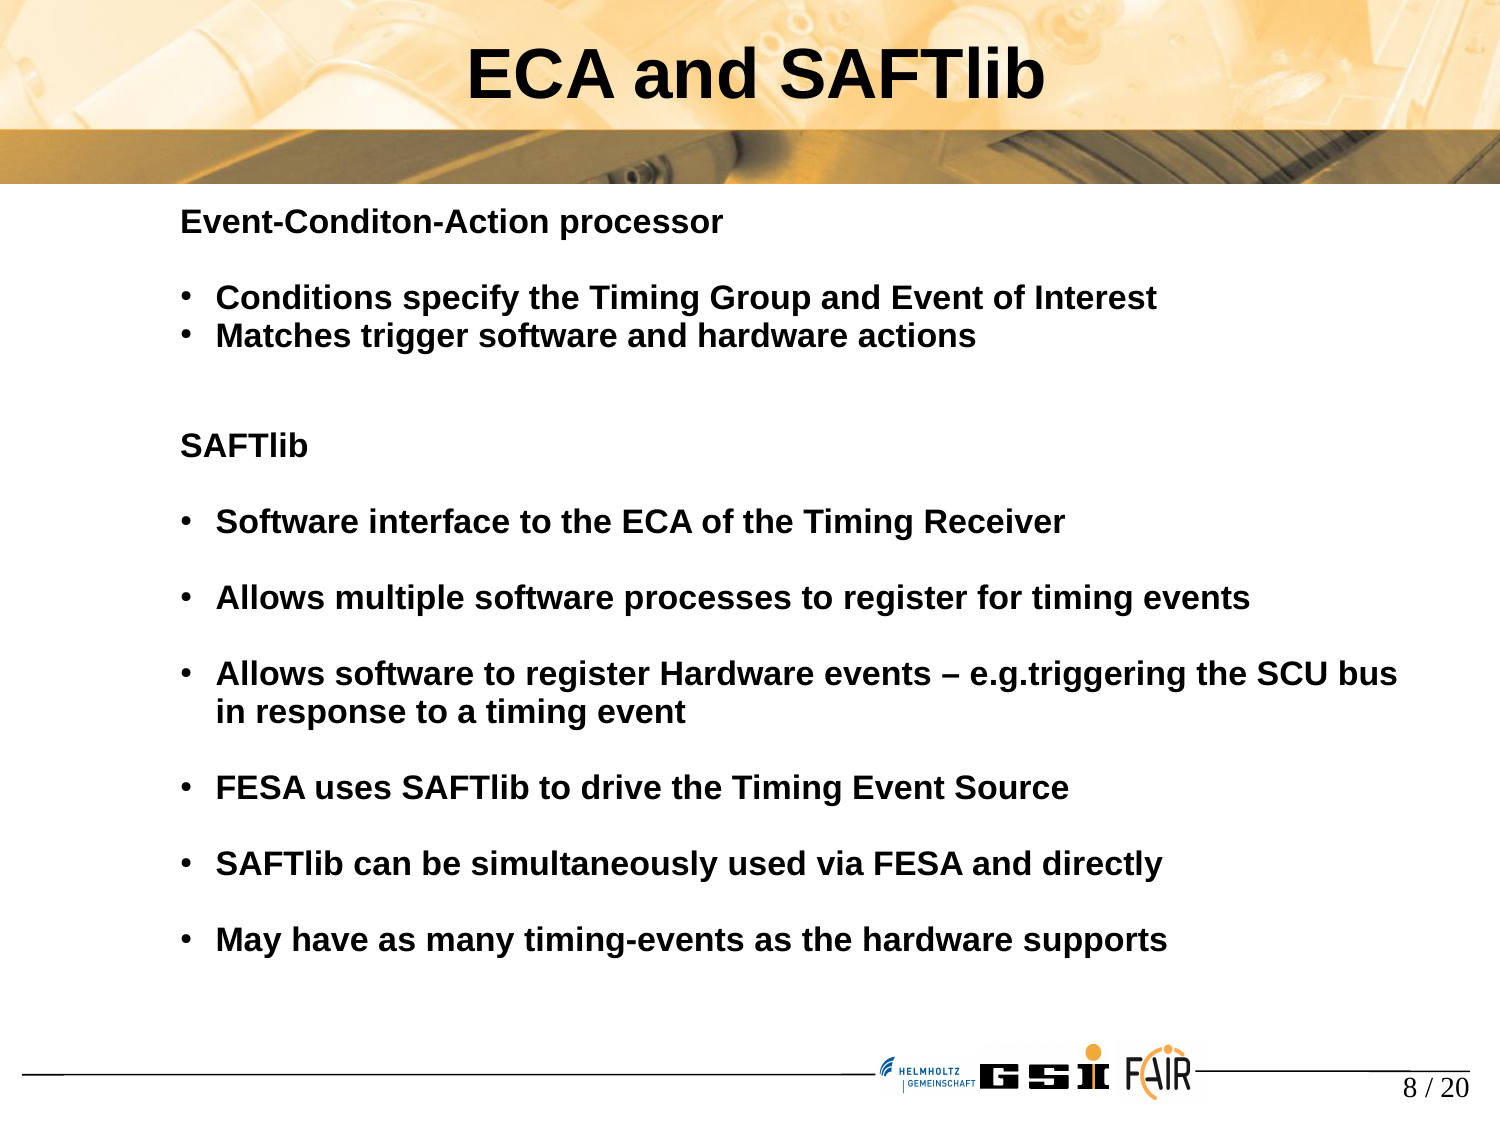

# ECA and SAFTlib
Event-Conditon-Action processor
Conditions specify the Timing Group and Event of Interest
Matches trigger software and hardware actions
SAFTlib
Software interface to the ECA of the Timing Receiver
Allows multiple software processes to register for timing events
Allows software to register Hardware events – e.g.triggering the SCU bus
in response to a timing event
FESA uses SAFTlib to drive the Timing Event Source
SAFTlib can be simultaneously used via FESA and directly
May have as many timing-events as the hardware supports
8